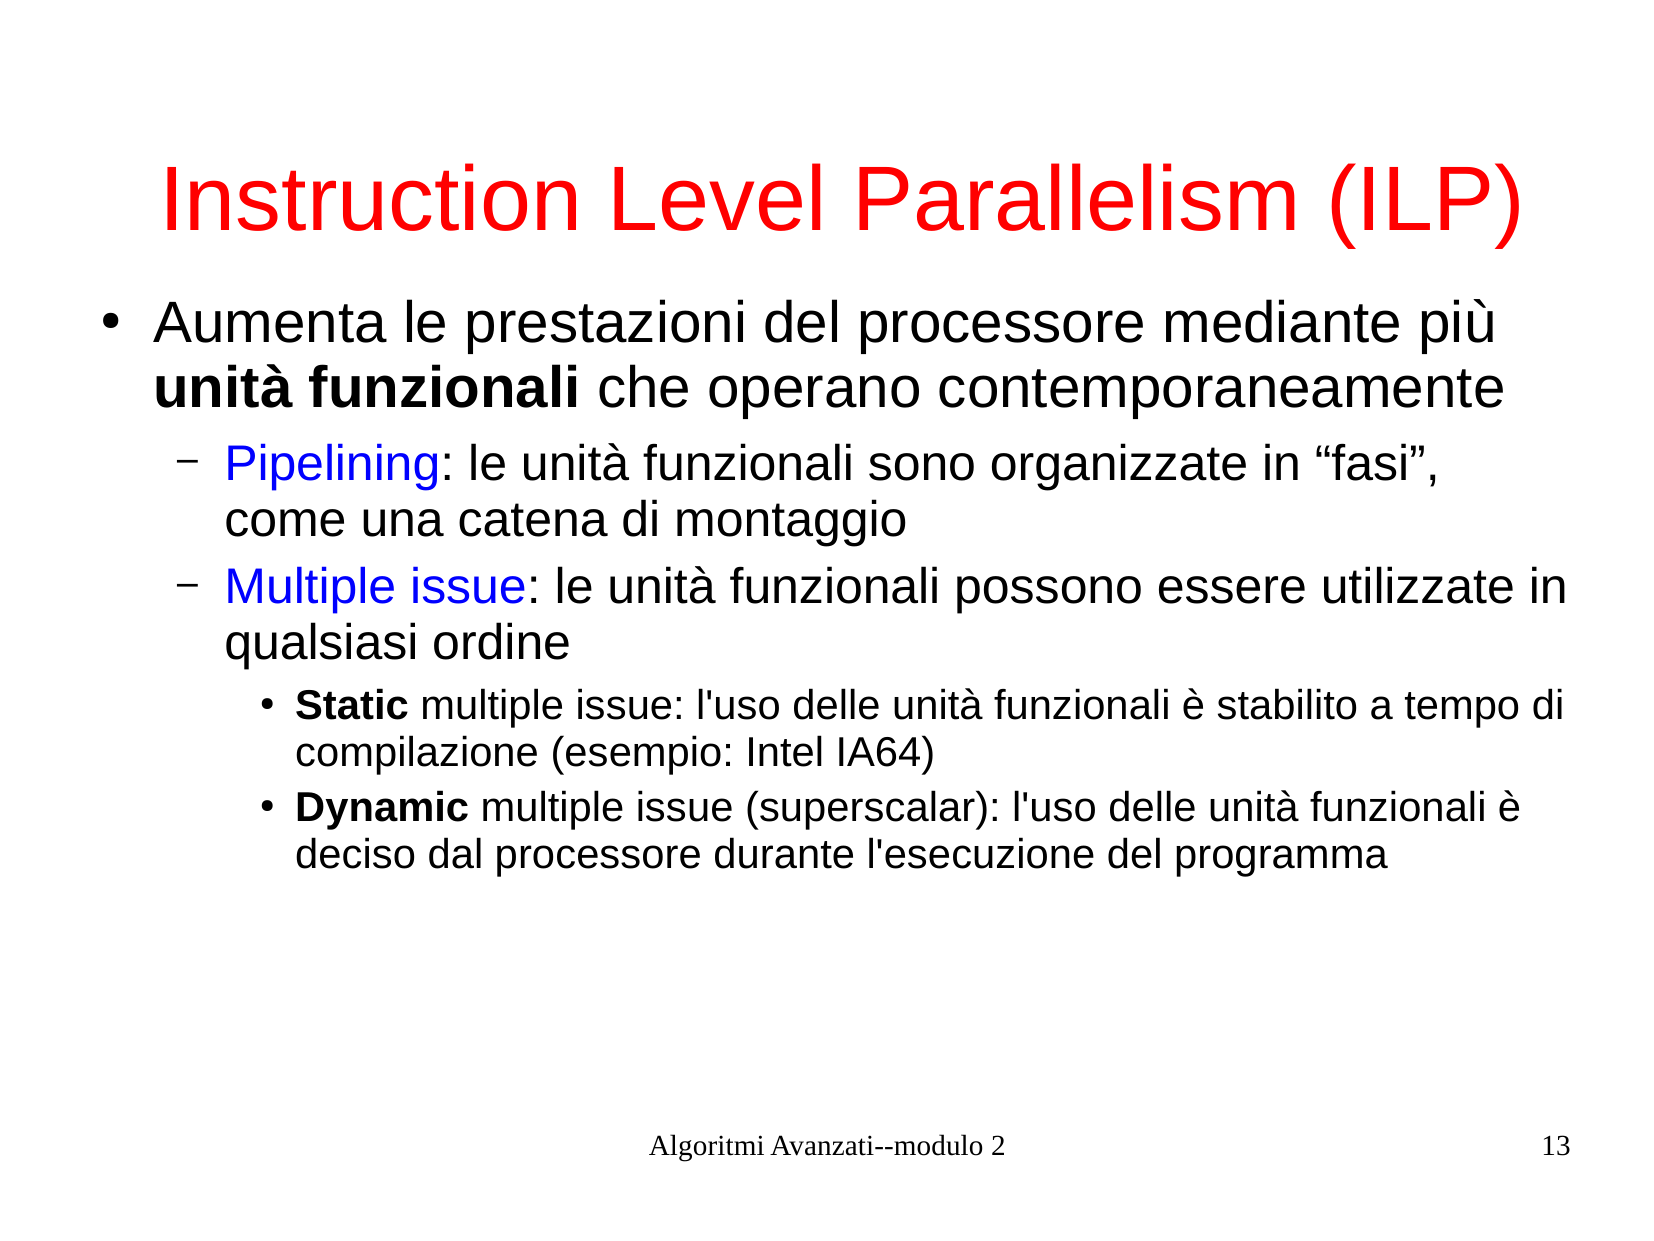

# Instruction Level Parallelism (ILP)
Aumenta le prestazioni del processore mediante più unità funzionali che operano contemporaneamente
Pipelining: le unità funzionali sono organizzate in “fasi”, come una catena di montaggio
Multiple issue: le unità funzionali possono essere utilizzate in qualsiasi ordine
Static multiple issue: l'uso delle unità funzionali è stabilito a tempo di compilazione (esempio: Intel IA64)
Dynamic multiple issue (superscalar): l'uso delle unità funzionali è deciso dal processore durante l'esecuzione del programma
Algoritmi Avanzati--modulo 2
13